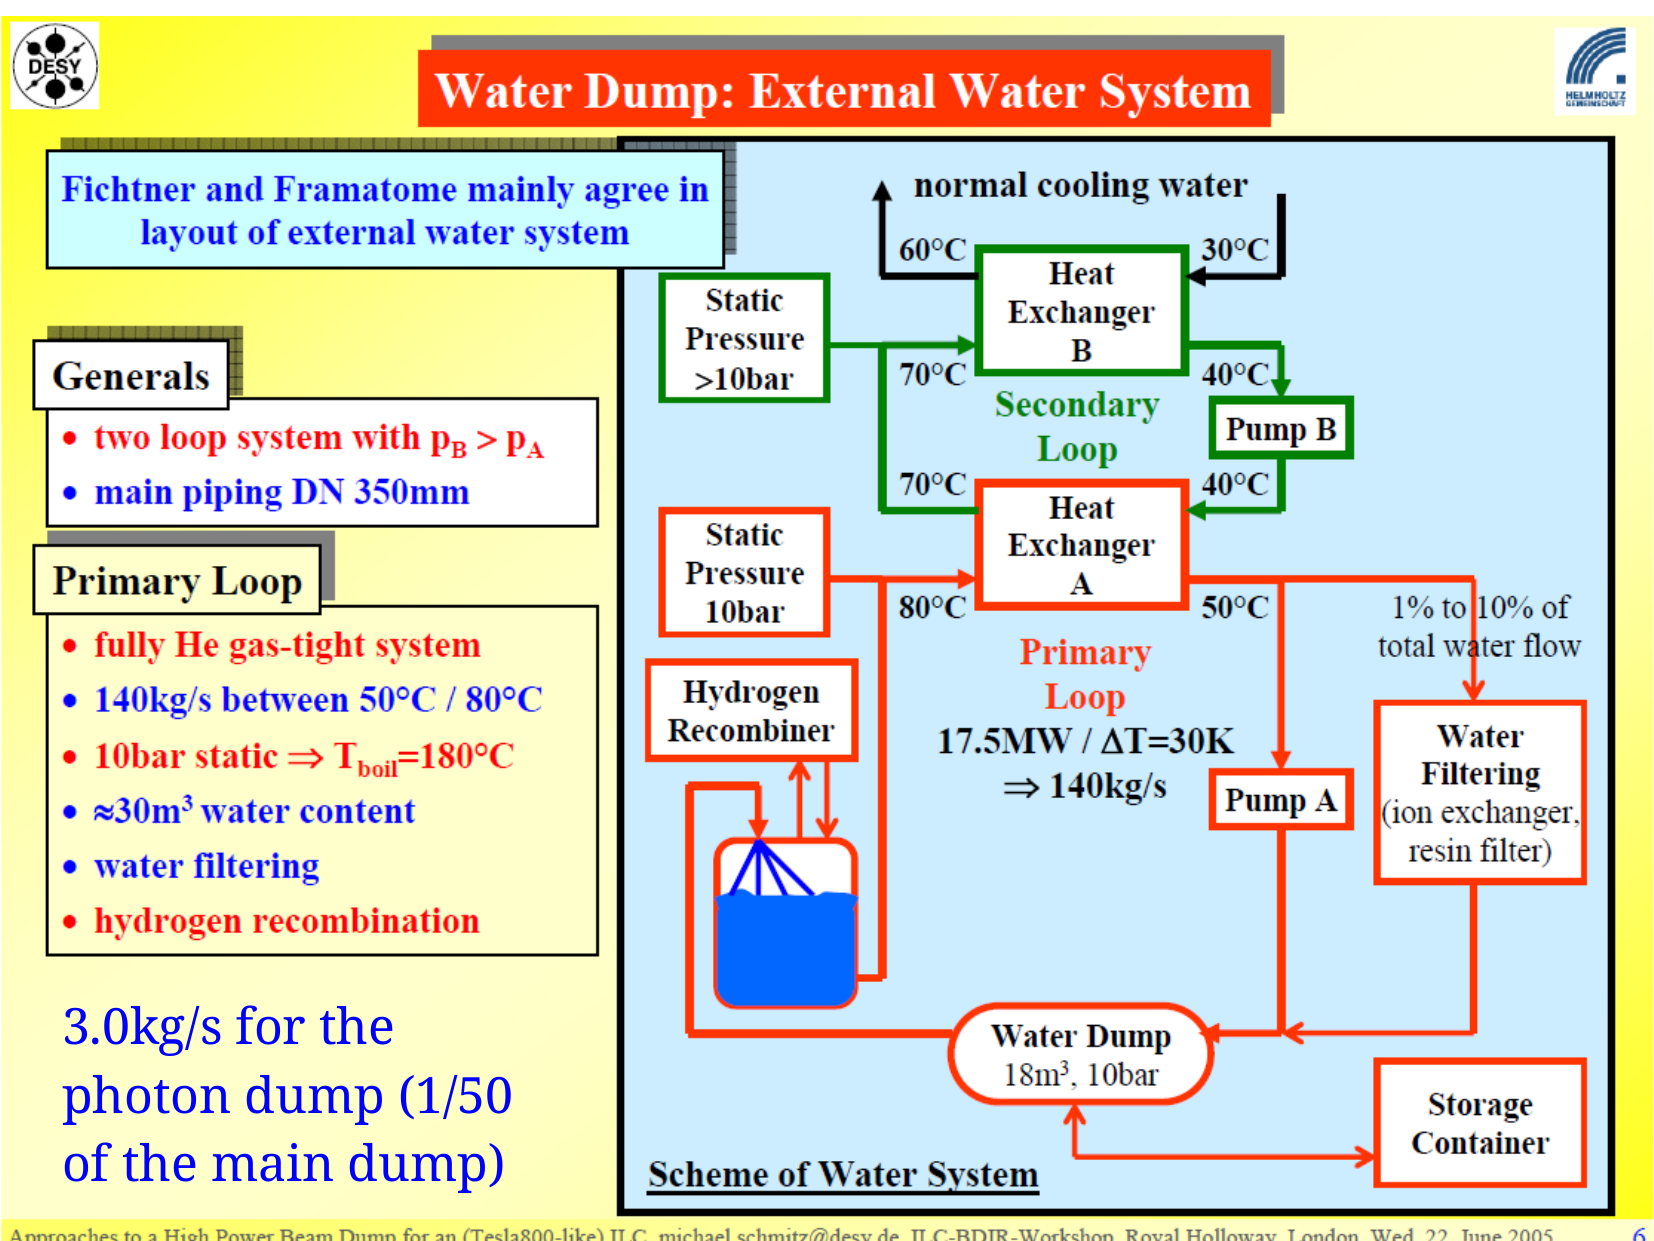

3.0kg/s for the photon dump (1/50 of the main dump)